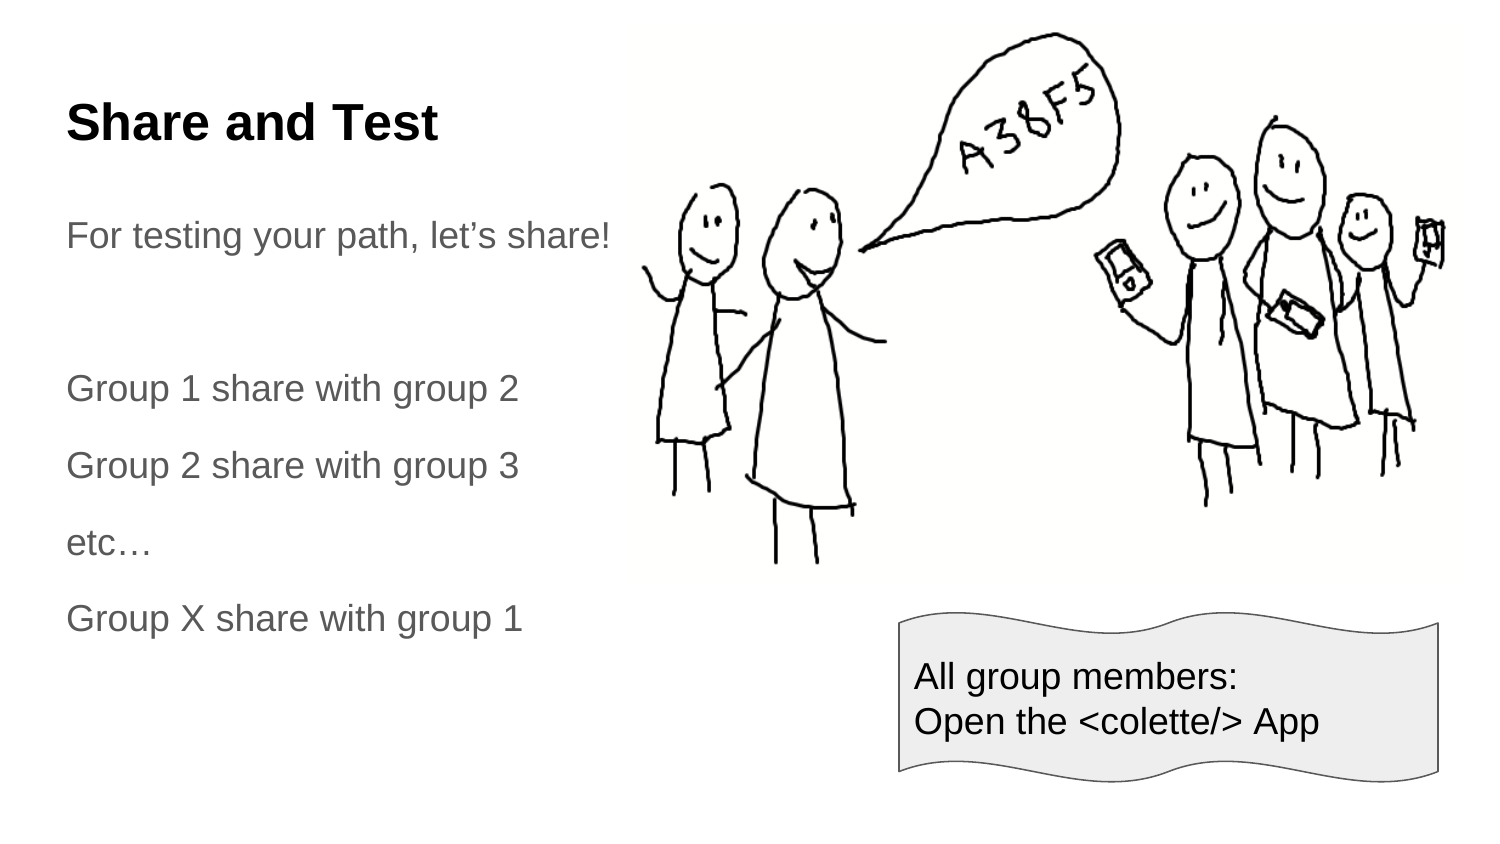

# Share and Test
For testing your path, let’s share!
Group 1 share with group 2
Group 2 share with group 3
etc…
Group X share with group 1
All group members:
Open the <colette/> App